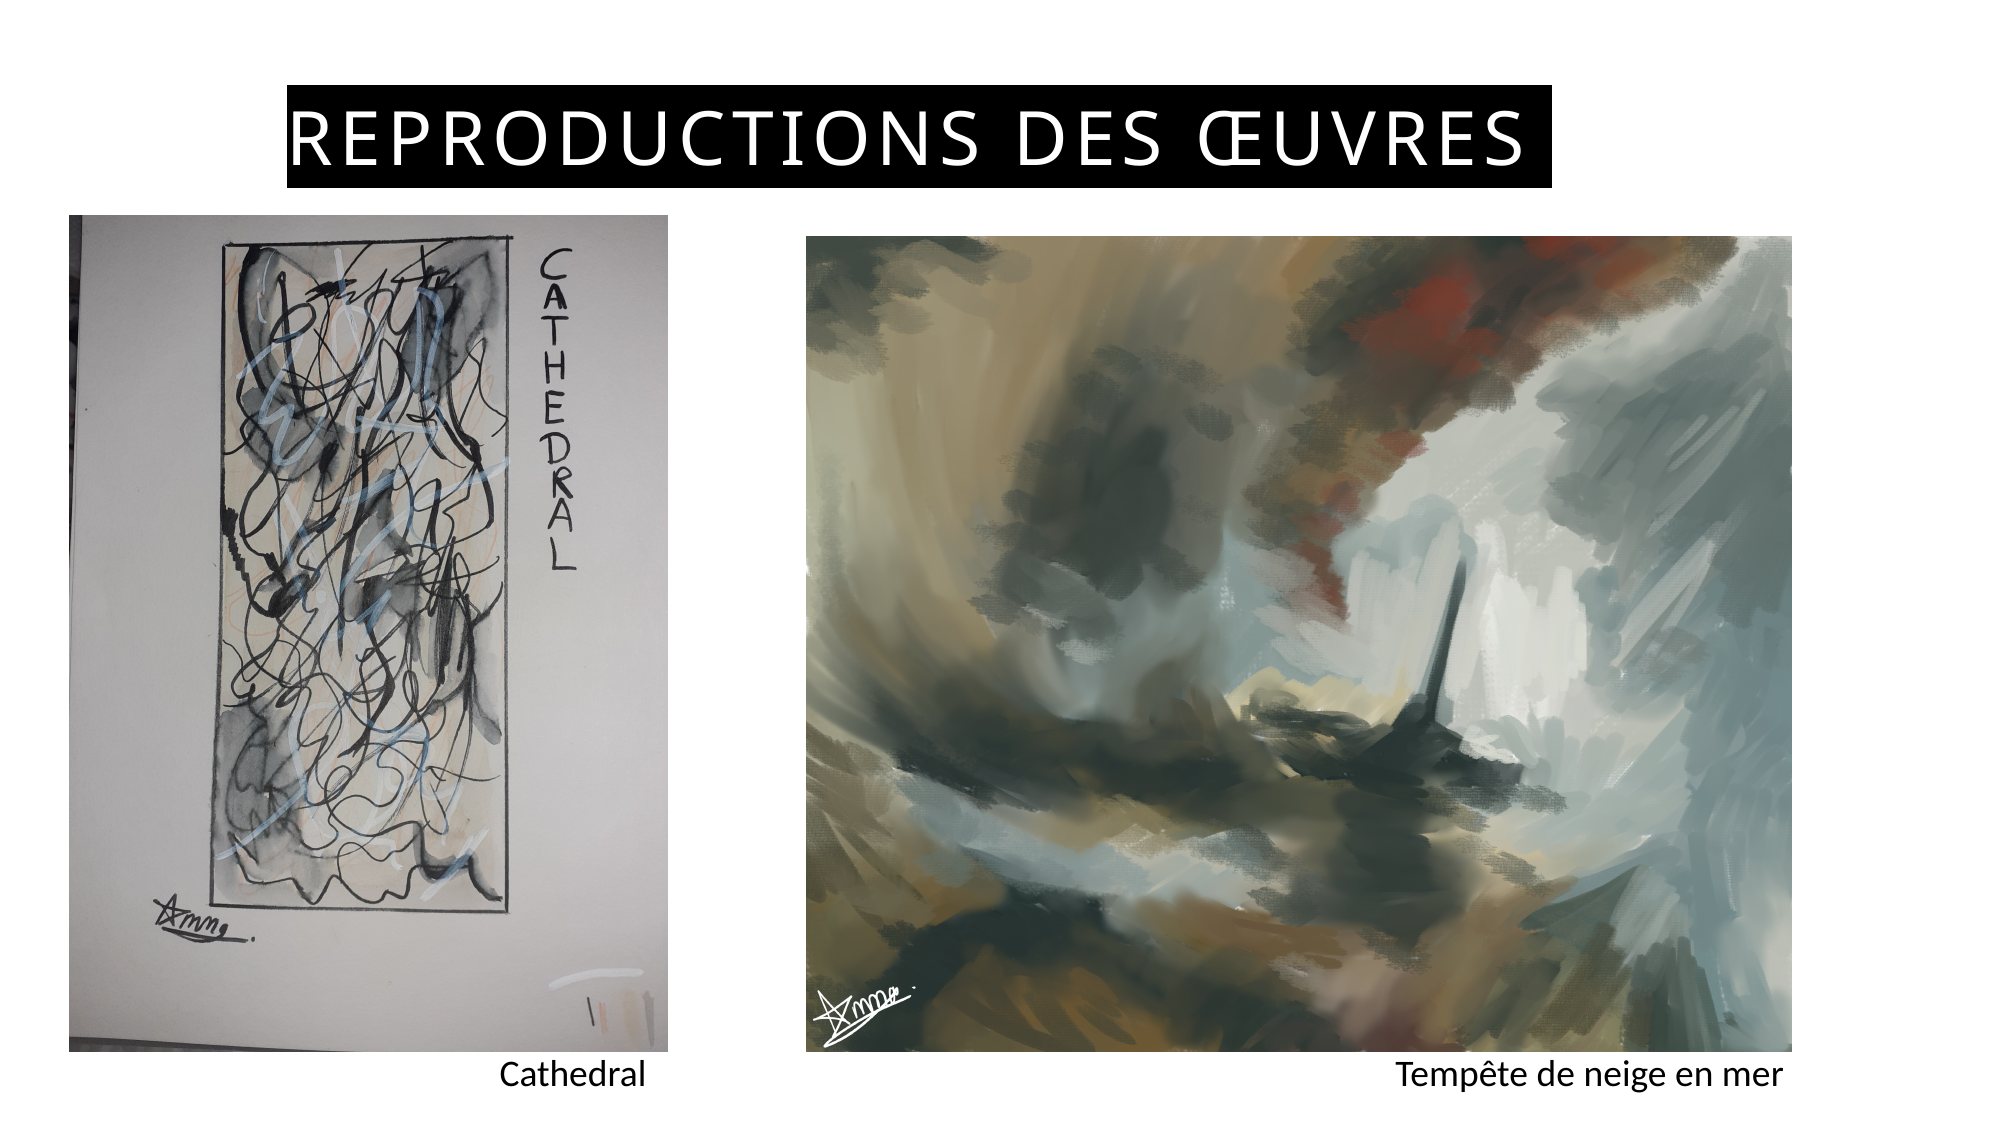

# Reproductions des œuvres
Cathedral
Tempête de neige en mer